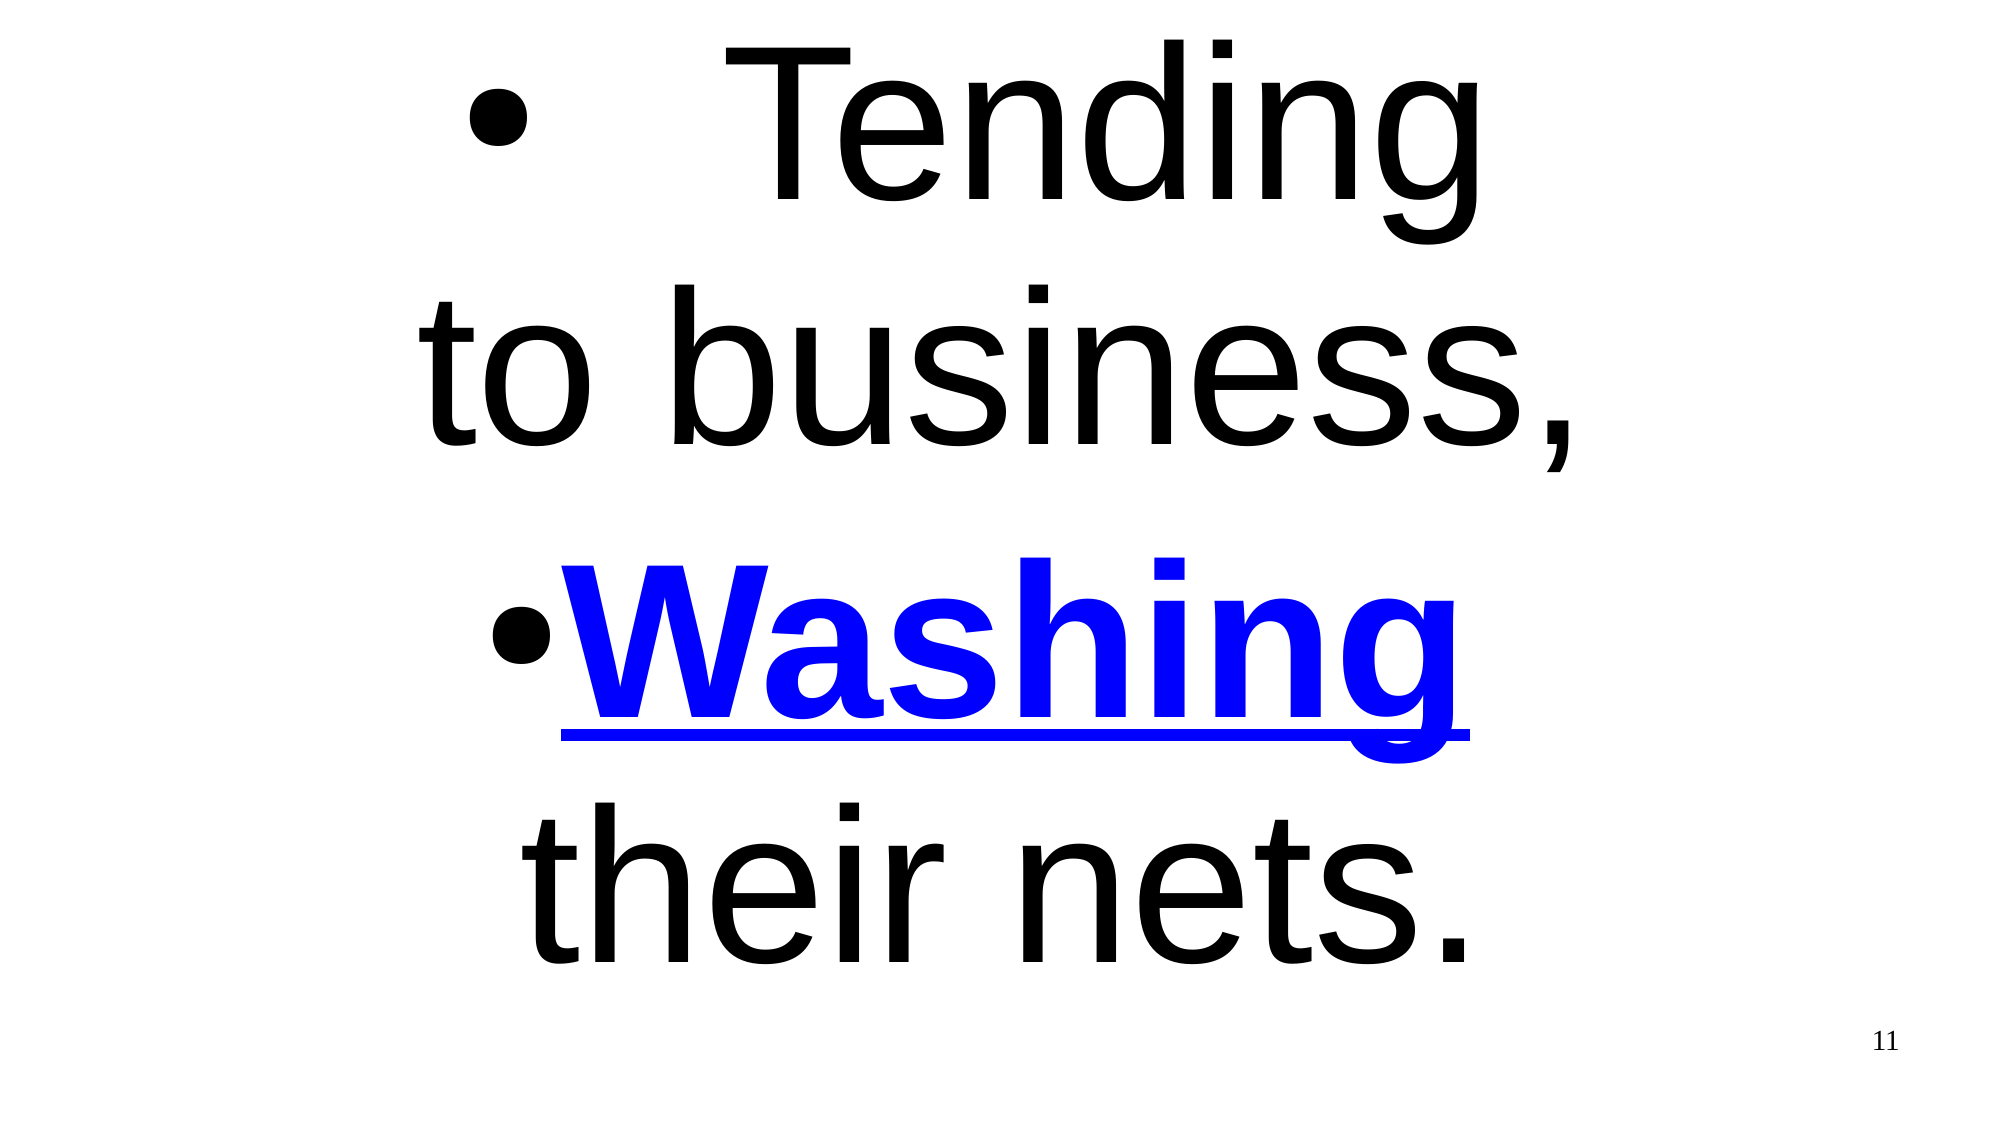

# Tending to business,
Washing
their nets.
11